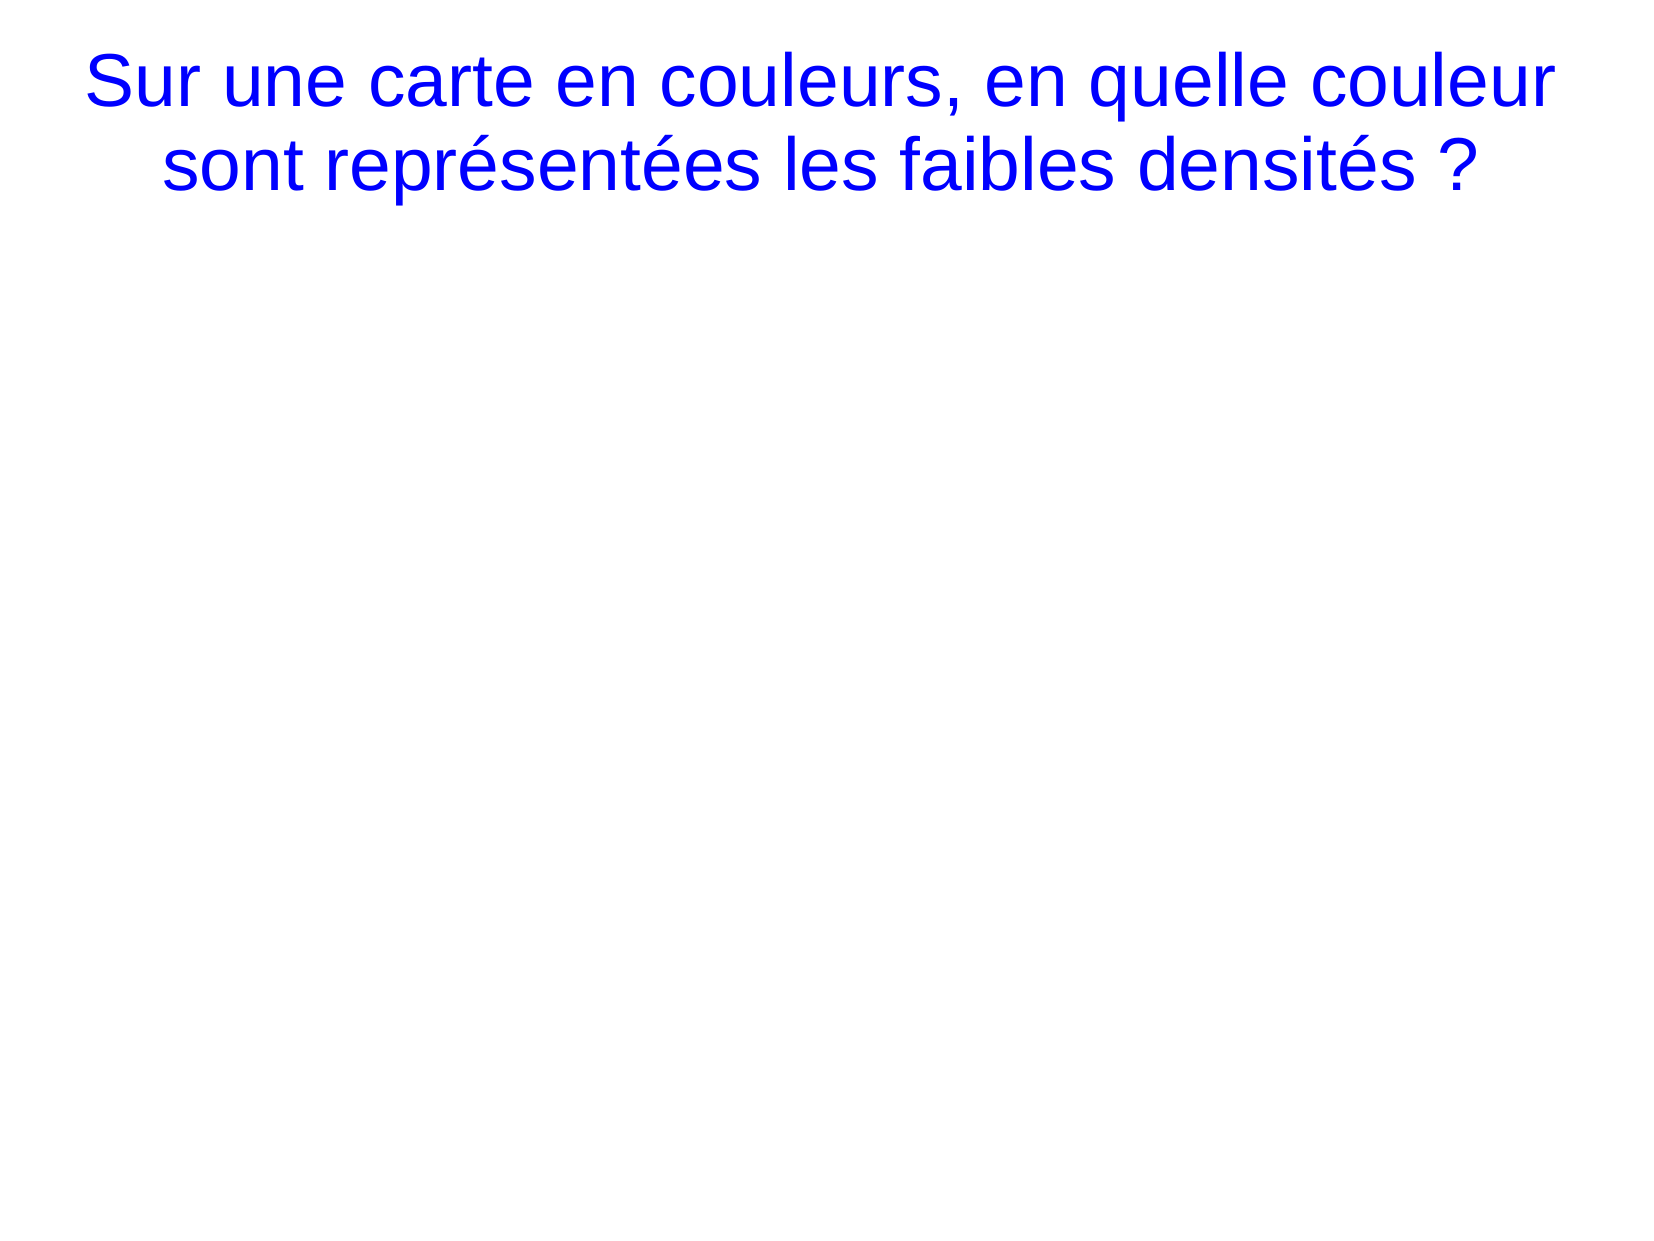

# Sur une carte en couleurs, en quelle couleur sont représentées les faibles densités ?